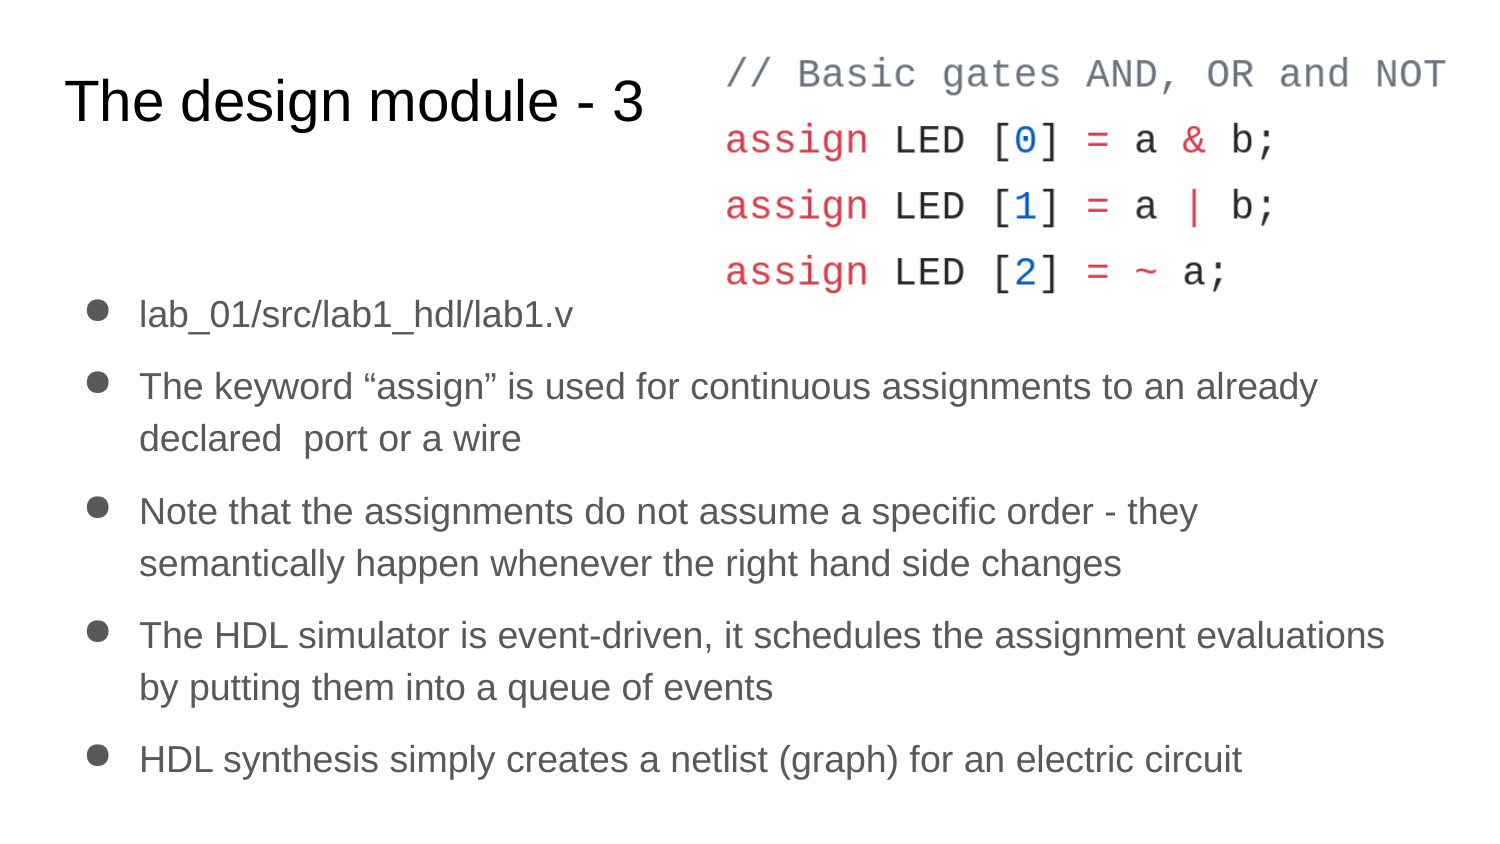

# The design module - 3
lab_01/src/lab1_hdl/lab1.v
The keyword “assign” is used for continuous assignments to an already declared port or a wire
Note that the assignments do not assume a specific order - they semantically happen whenever the right hand side changes
The HDL simulator is event-driven, it schedules the assignment evaluations by putting them into a queue of events
HDL synthesis simply creates a netlist (graph) for an electric circuit